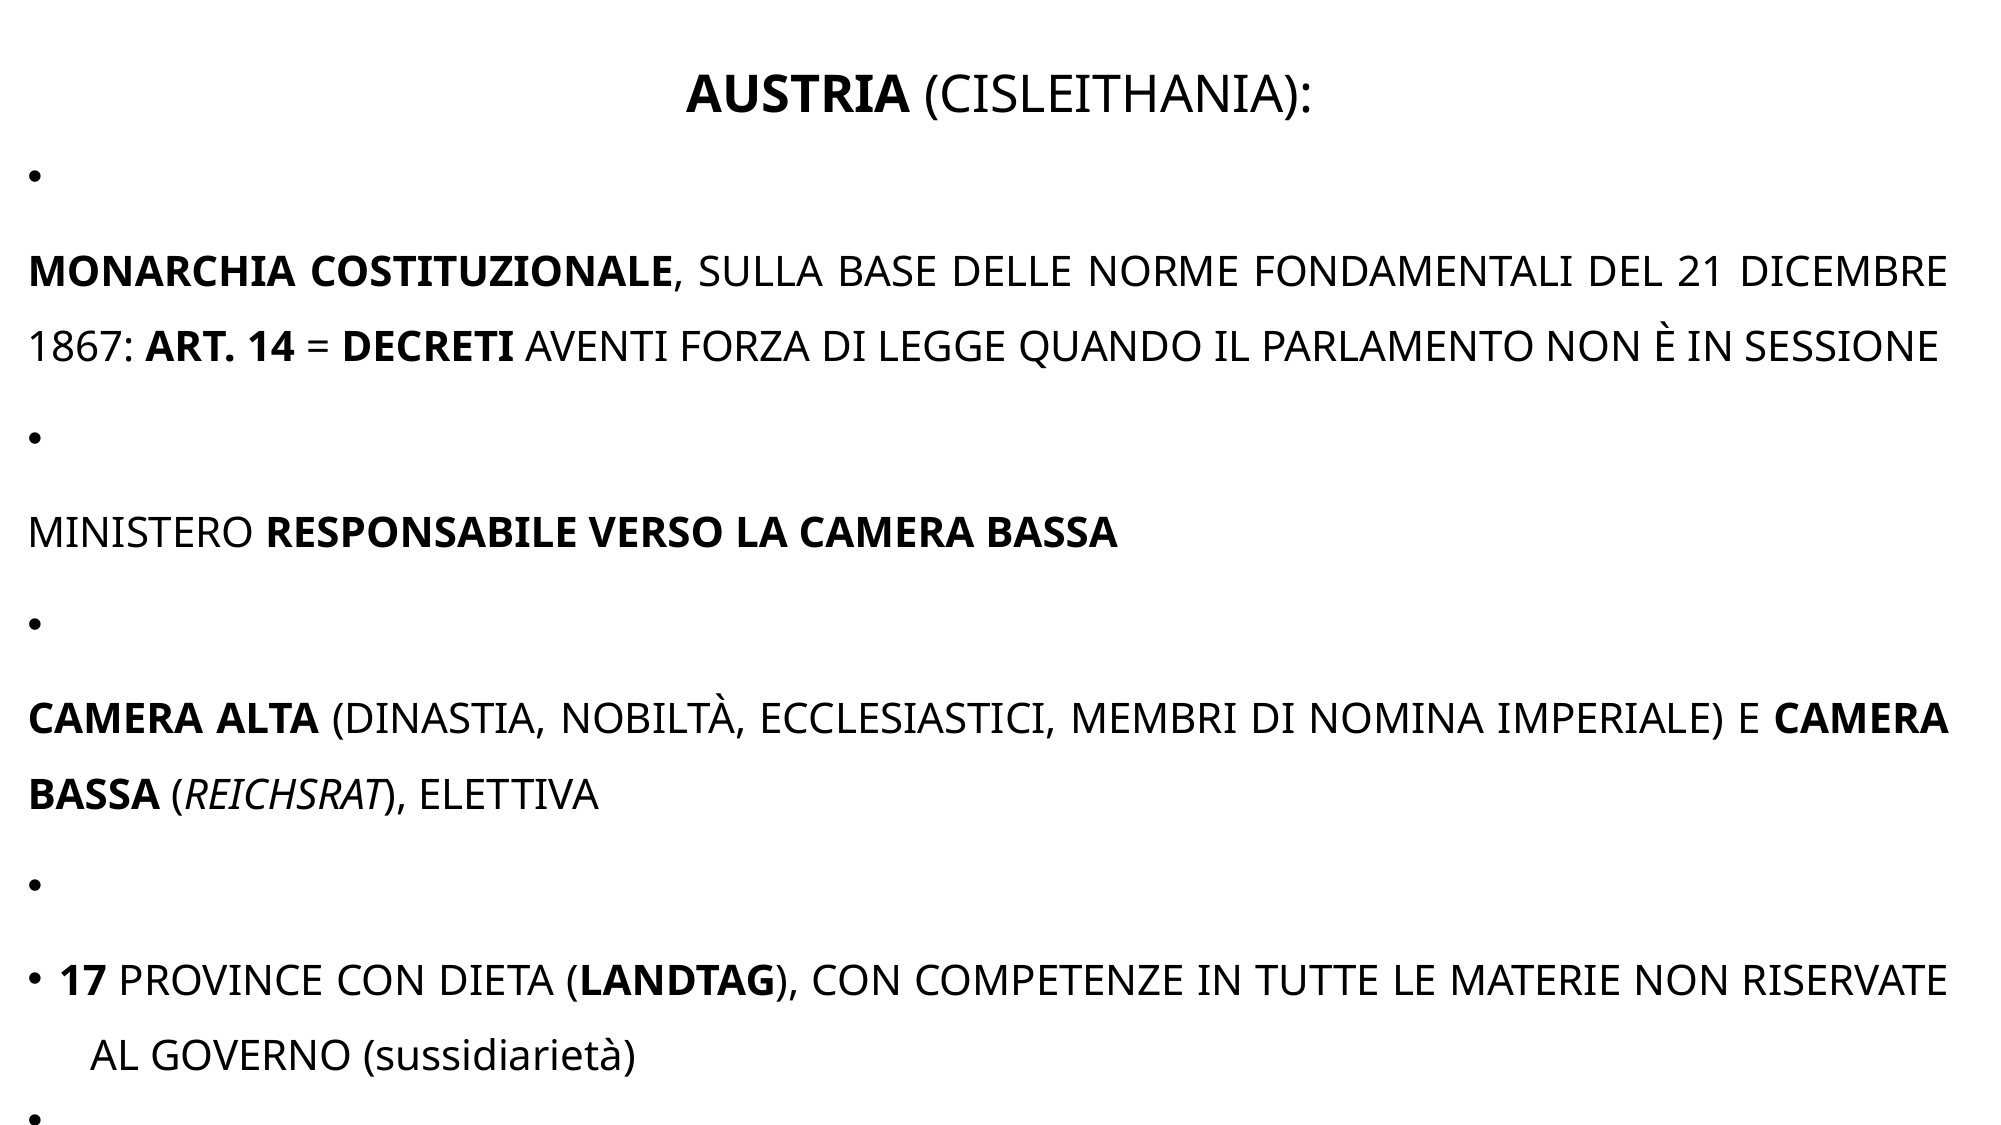

# Austria (Cisleithania):
monaRchia costituzionale, sulla base delle norme fondamentali del 21 dicembre 1867: art. 14 = decreti aventi forza di legge quando il parlamento non è in sessione
ministero responsabile verso la camera bassa
camera alta (dinastia, nobiltà, ecclesiastici, membri di nomina imperiale) e camera bassa (Reichsrat), elettiva
17 province con dieta (Landtag), con competenze in tutte le materiE non riservate al goVerno (sussidiarietà)